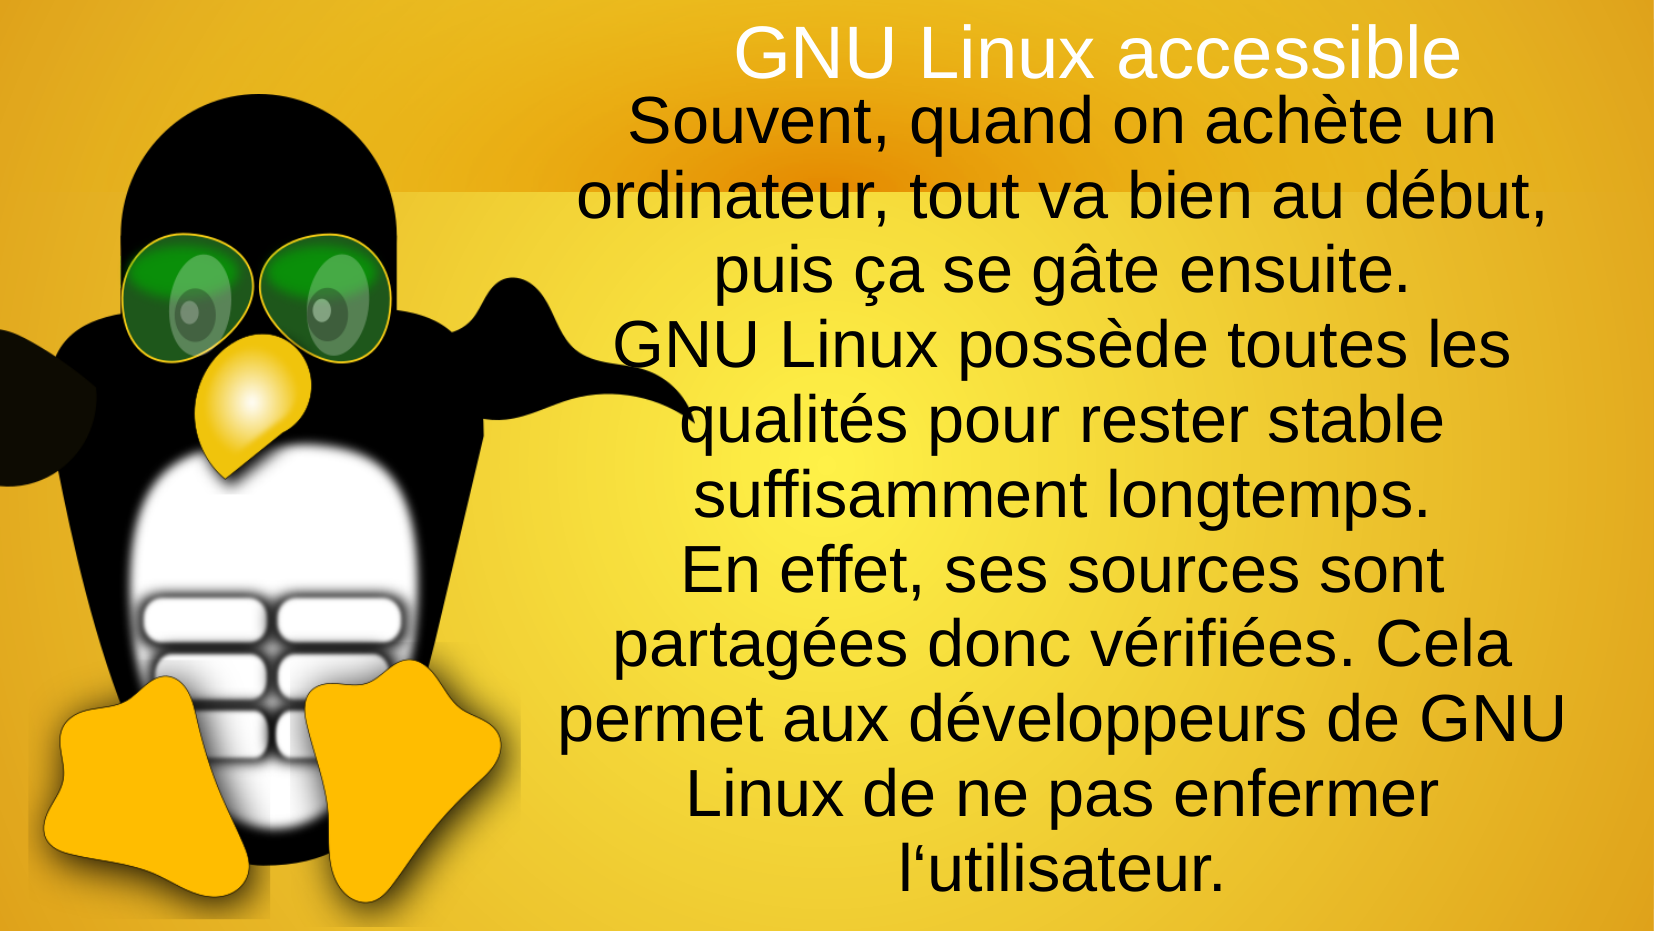

# GNU Linux accessible
Souvent, quand on achète un ordinateur, tout va bien au début, puis ça se gâte ensuite.
GNU Linux possède toutes les qualités pour rester stable suffisamment longtemps.
En effet, ses sources sont partagées donc vérifiées. Cela permet aux développeurs de GNU Linux de ne pas enfermer l‘utilisateur.